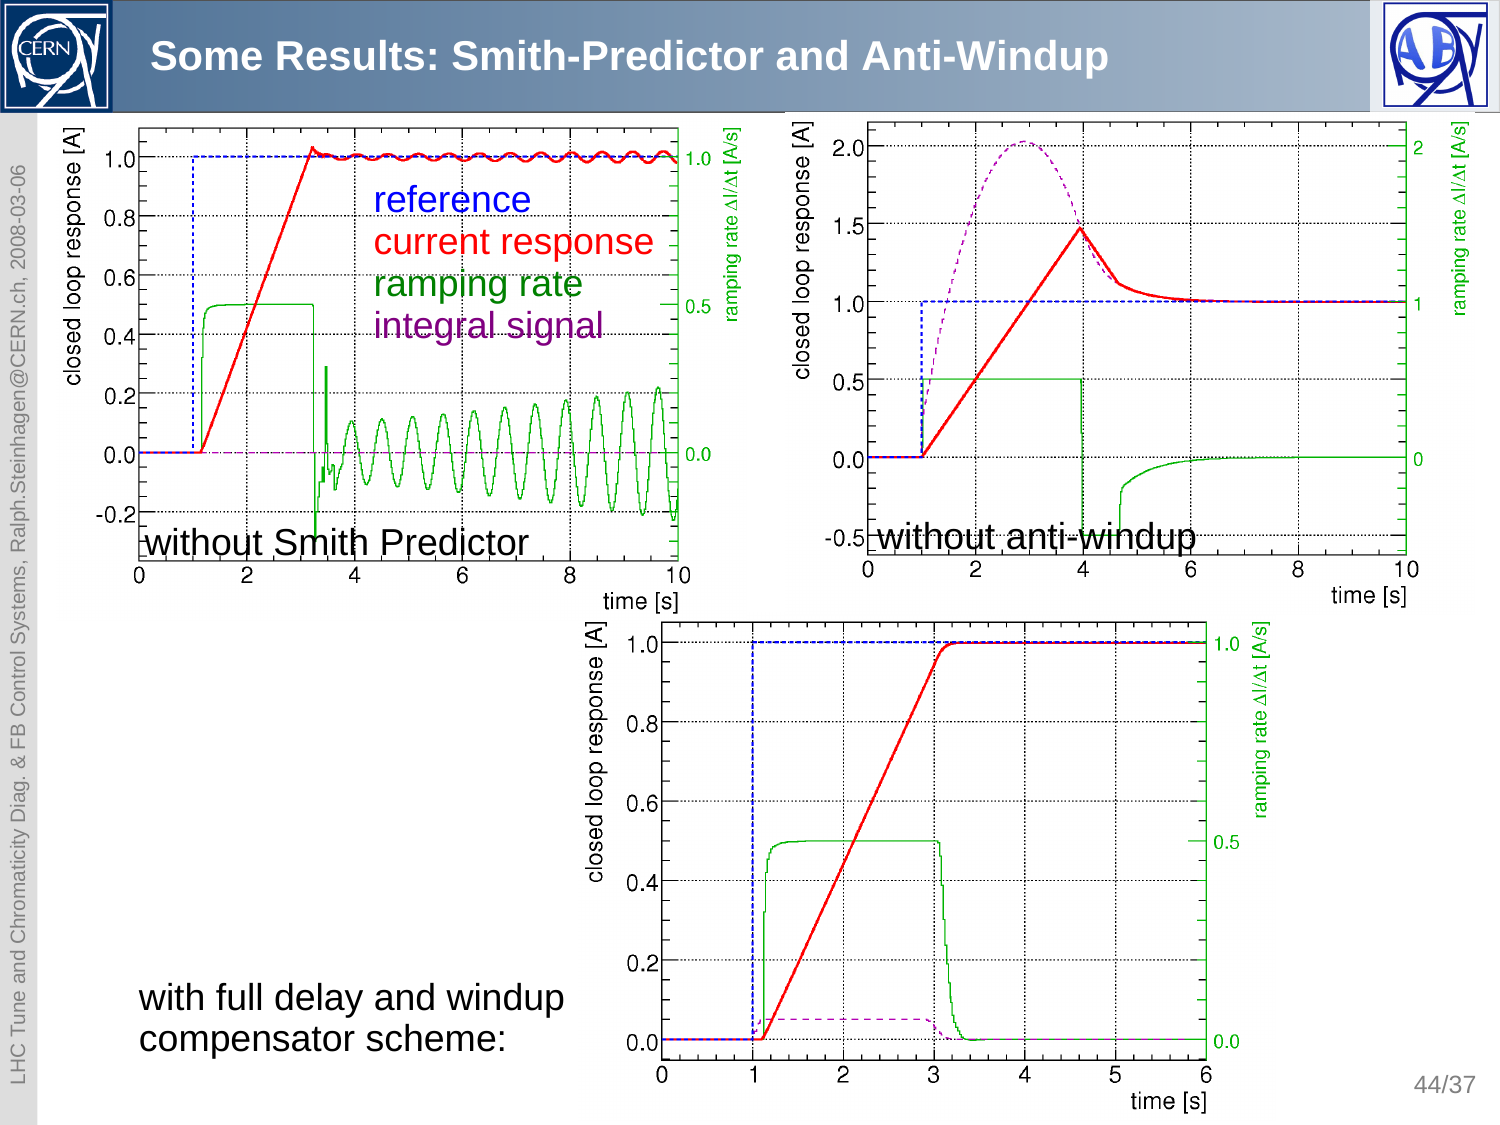

# Some Results: Smith-Predictor and Anti-Windup
reference
current response
ramping rate
integral signal
without anti-windup
without Smith Predictor
with full delay and windup
compensator scheme: